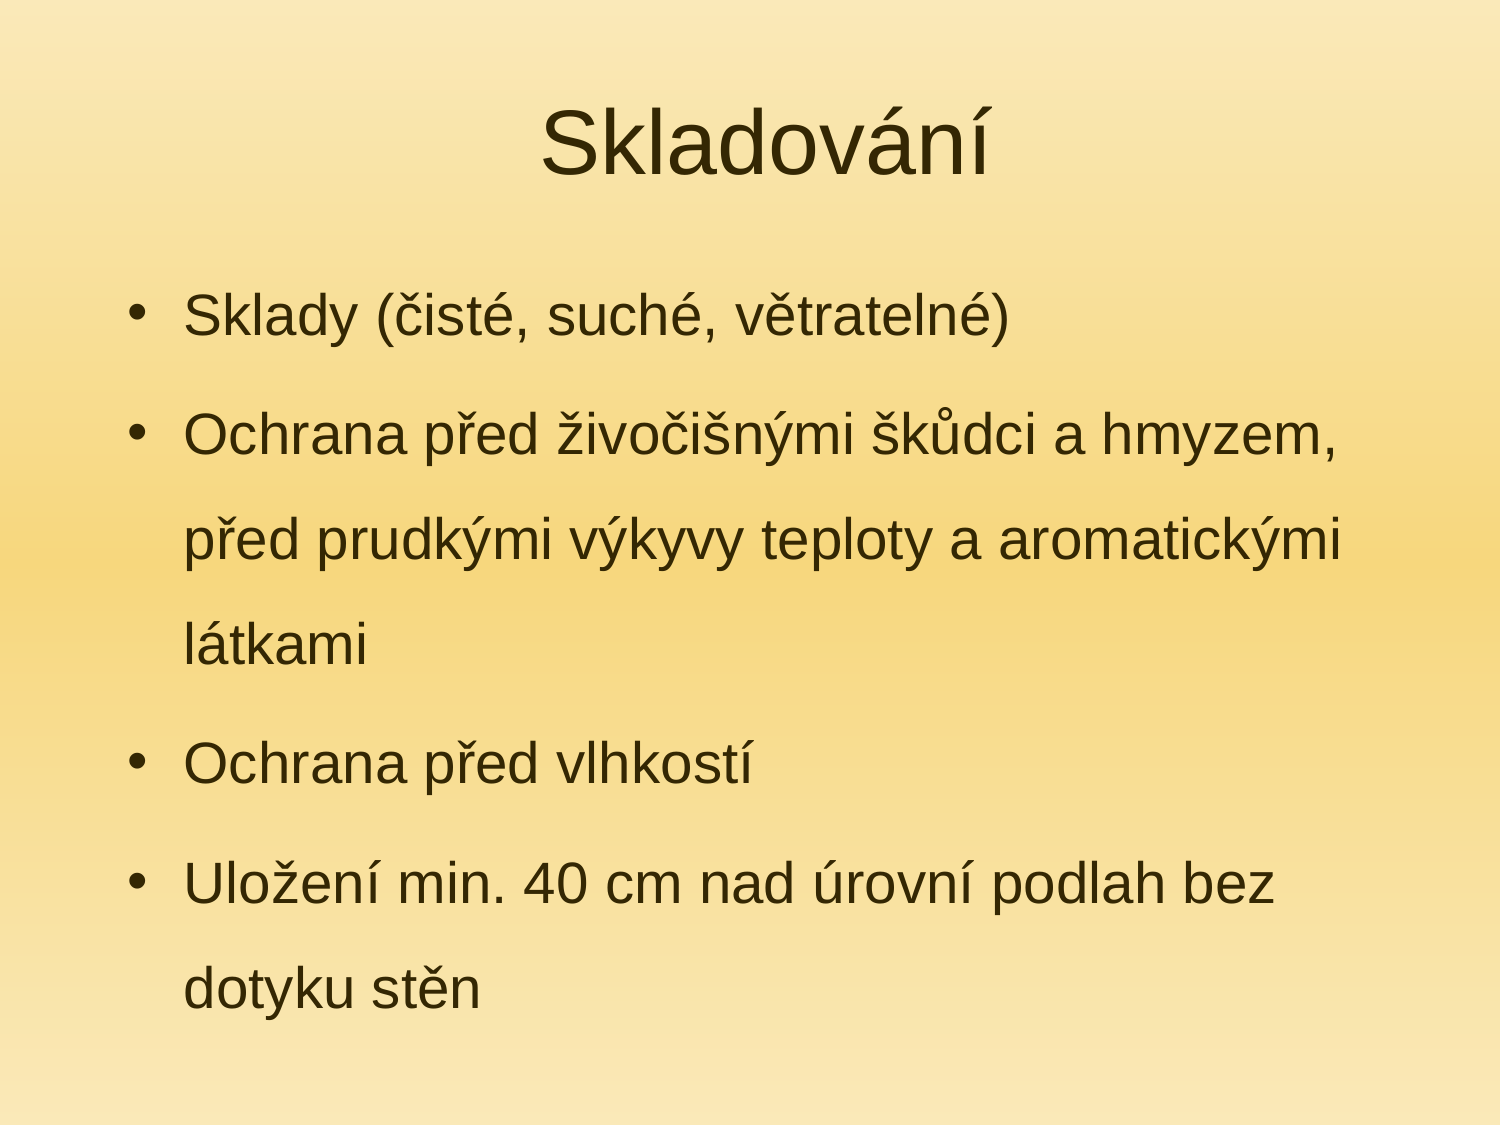

# Skladování
Sklady (čisté, suché, větratelné)
Ochrana před živočišnými škůdci a hmyzem, před prudkými výkyvy teploty a aromatickými látkami
Ochrana před vlhkostí
Uložení min. 40 cm nad úrovní podlah bez dotyku stěn